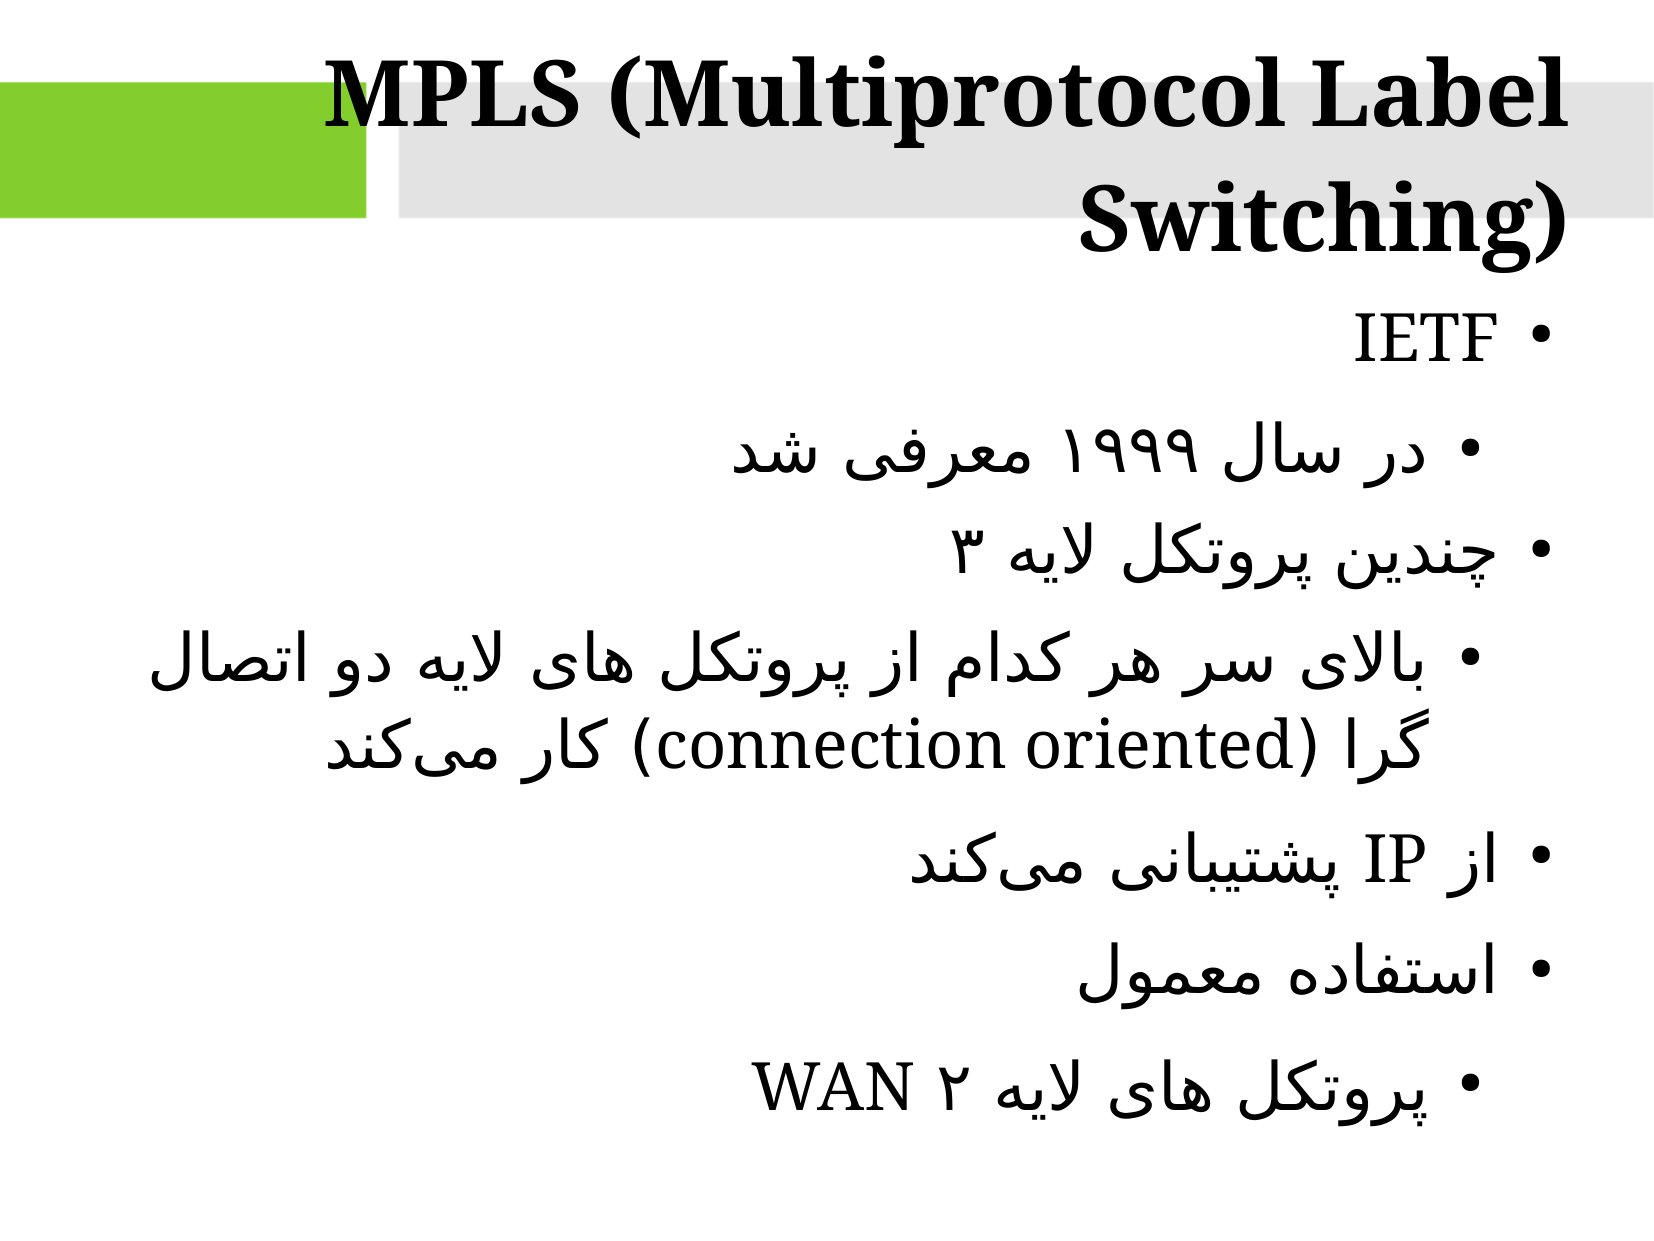

# MPLS (Multiprotocol Label Switching)
IETF
در سال ۱۹۹۹ معرفی شد
چندین پروتکل لایه ۳
بالای سر هر کدام از پروتکل های لایه دو اتصال گرا (connection oriented) کار می‌کند
از IP پشتیبانی می‌کند
استفاده معمول
پروتکل های لایه ۲ WAN